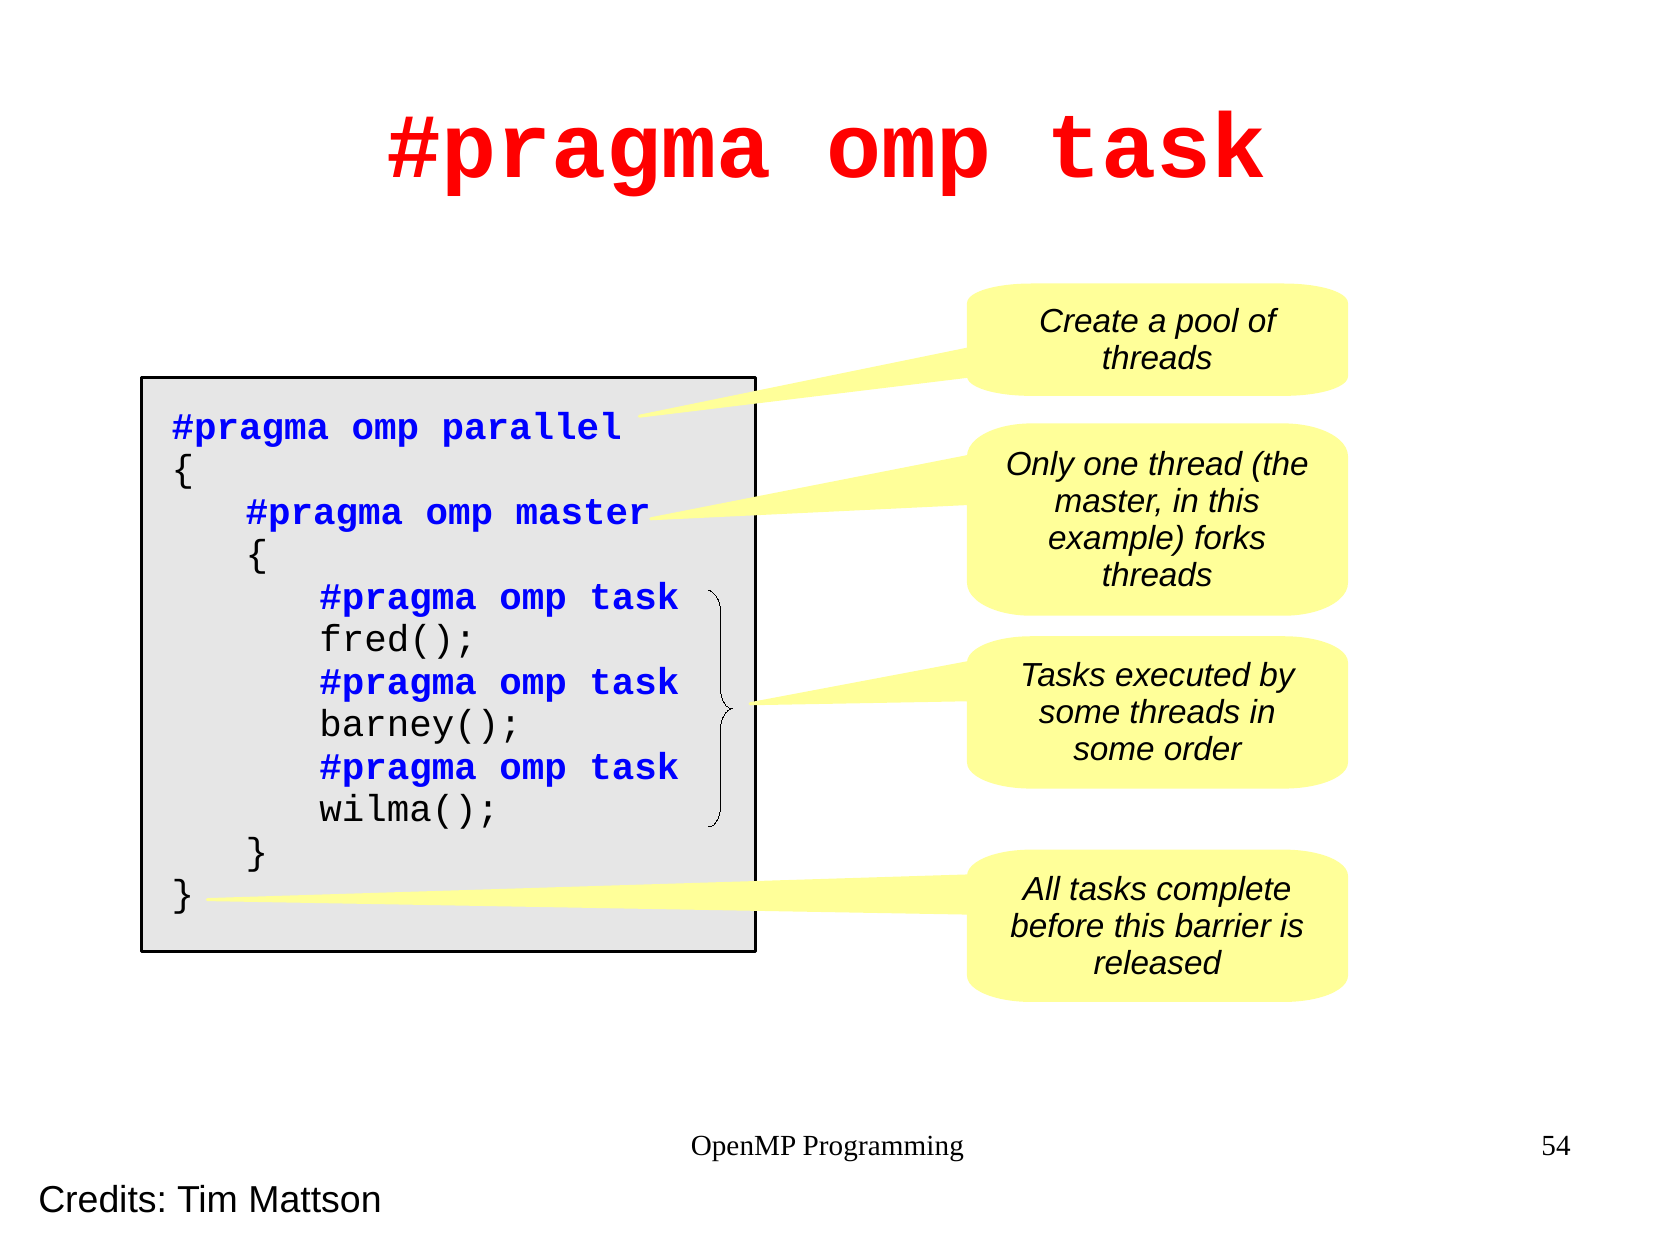

# #pragma omp task
Create a pool of threads
#pragma omp parallel
{
	#pragma omp master
	{
		#pragma omp task
		fred();
		#pragma omp task
		barney();
		#pragma omp task
		wilma();
	}
}
Only one thread (the master, in this example) forks threads
Tasks executed by some threads in some order
All tasks complete before this barrier is released
OpenMP Programming
54
Credits: Tim Mattson